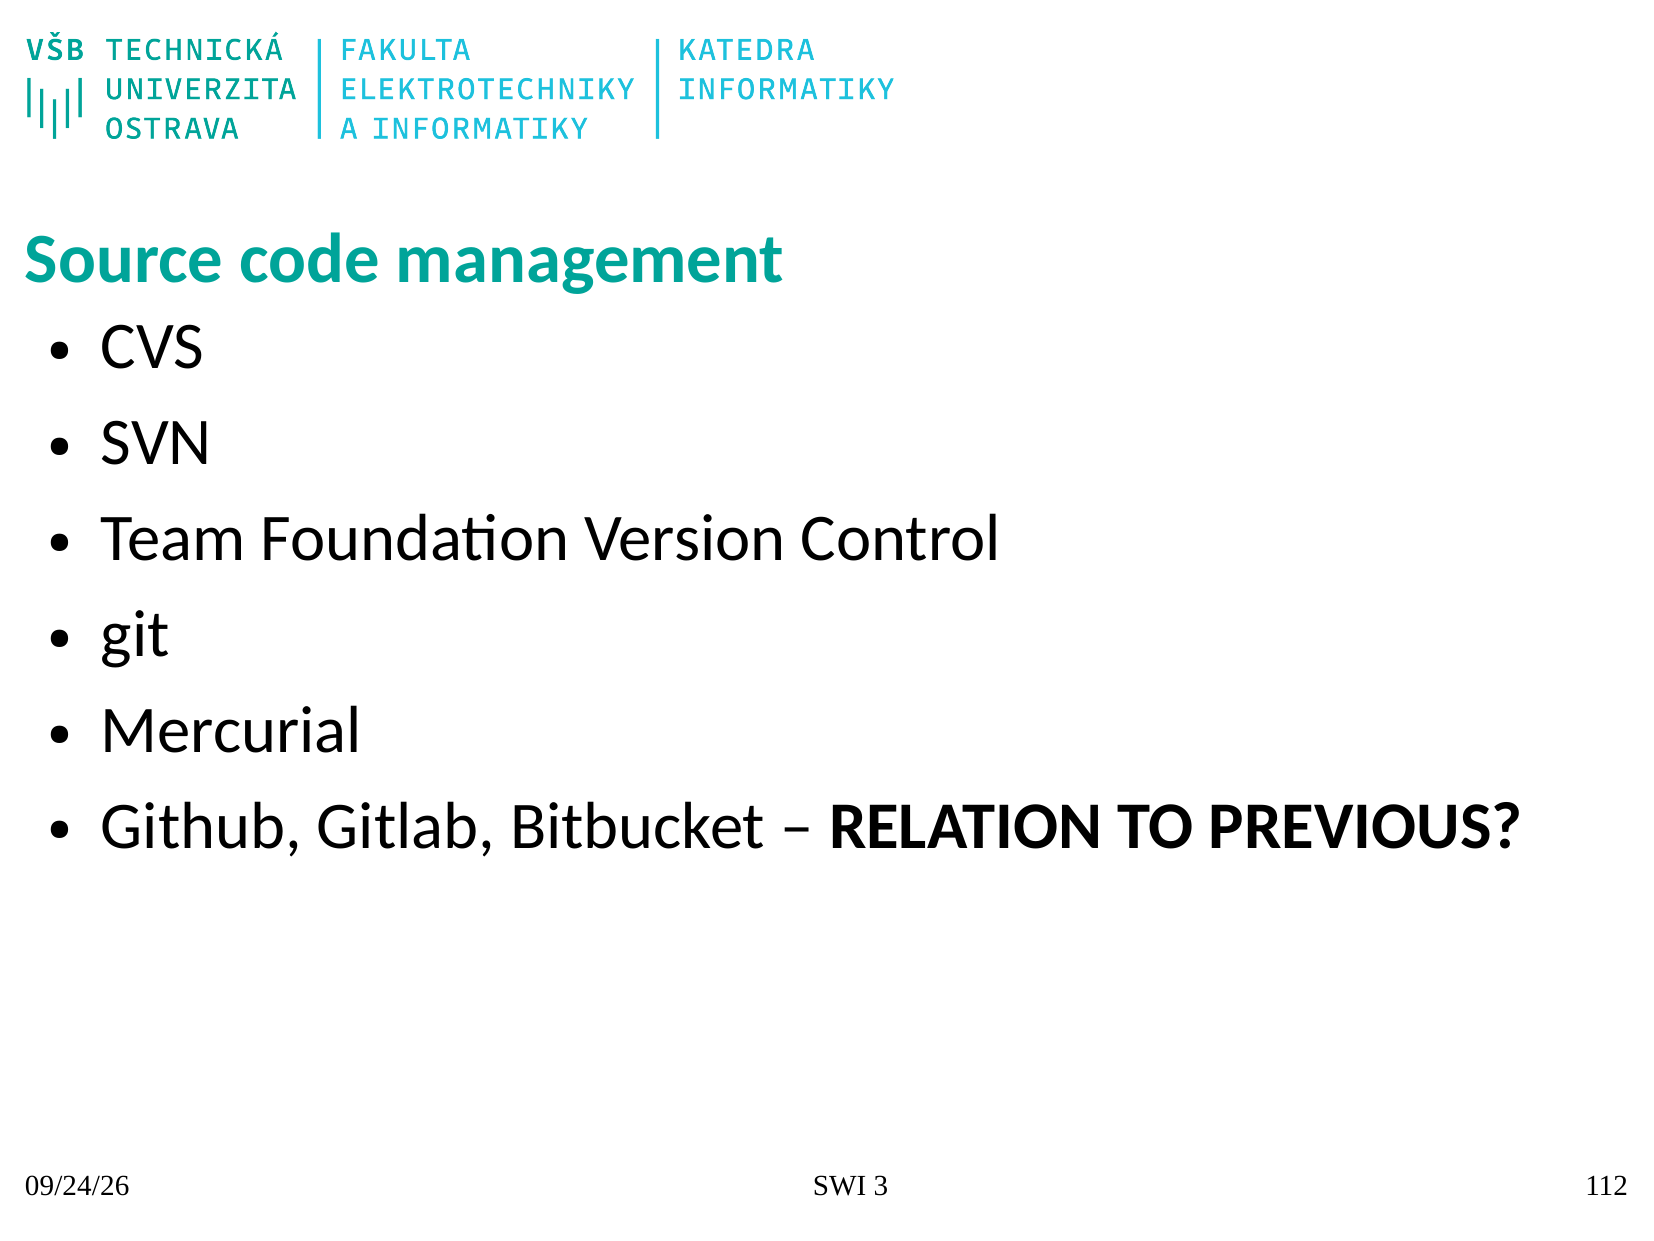

# Source code management
CVS
SVN
Team Foundation Version Control
git
Mercurial
Github, Gitlab, Bitbucket – RELATION TO PREVIOUS?
SWI 3
112